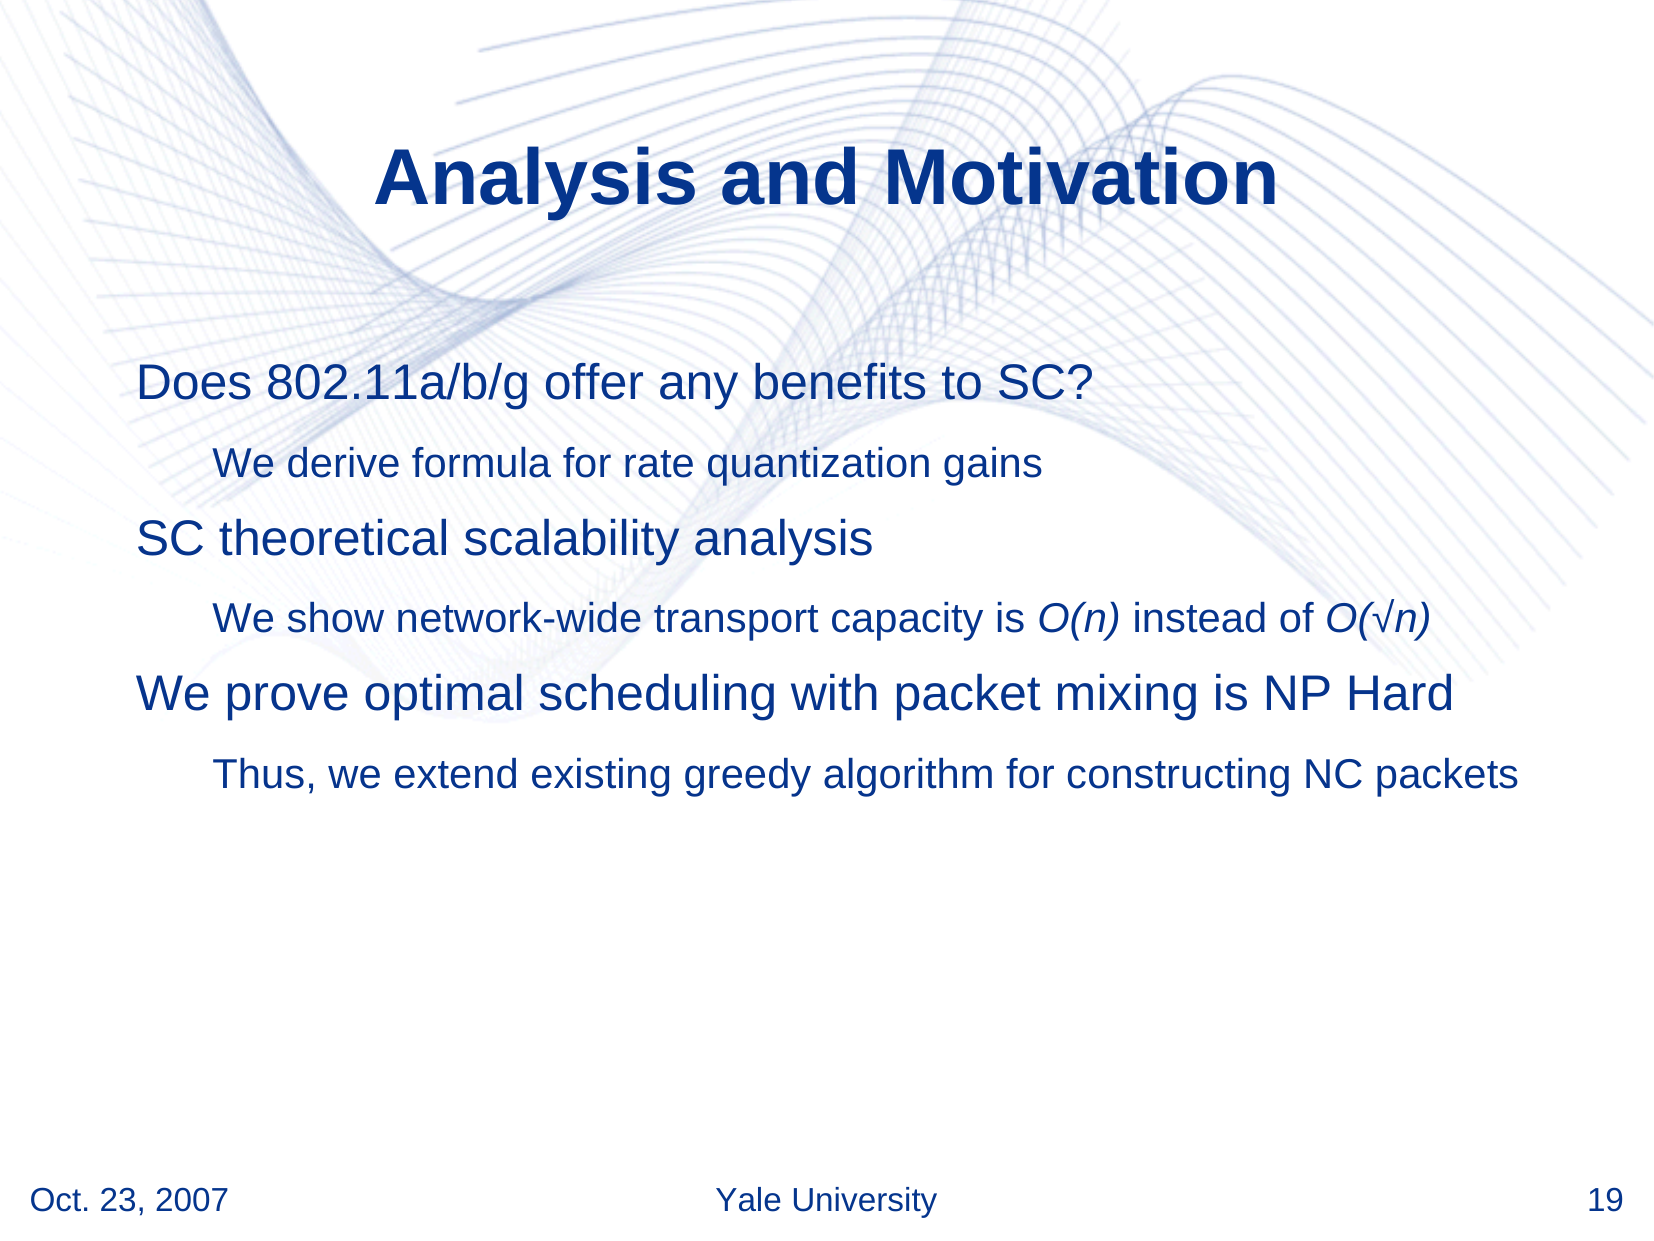

# Analysis and Motivation
Does 802.11a/b/g offer any benefits to SC?
We derive formula for rate quantization gains
SC theoretical scalability analysis
We show network-wide transport capacity is O(n) instead of O(√n)
We prove optimal scheduling with packet mixing is NP Hard
Thus, we extend existing greedy algorithm for constructing NC packets
Oct. 23, 2007
Yale University
19